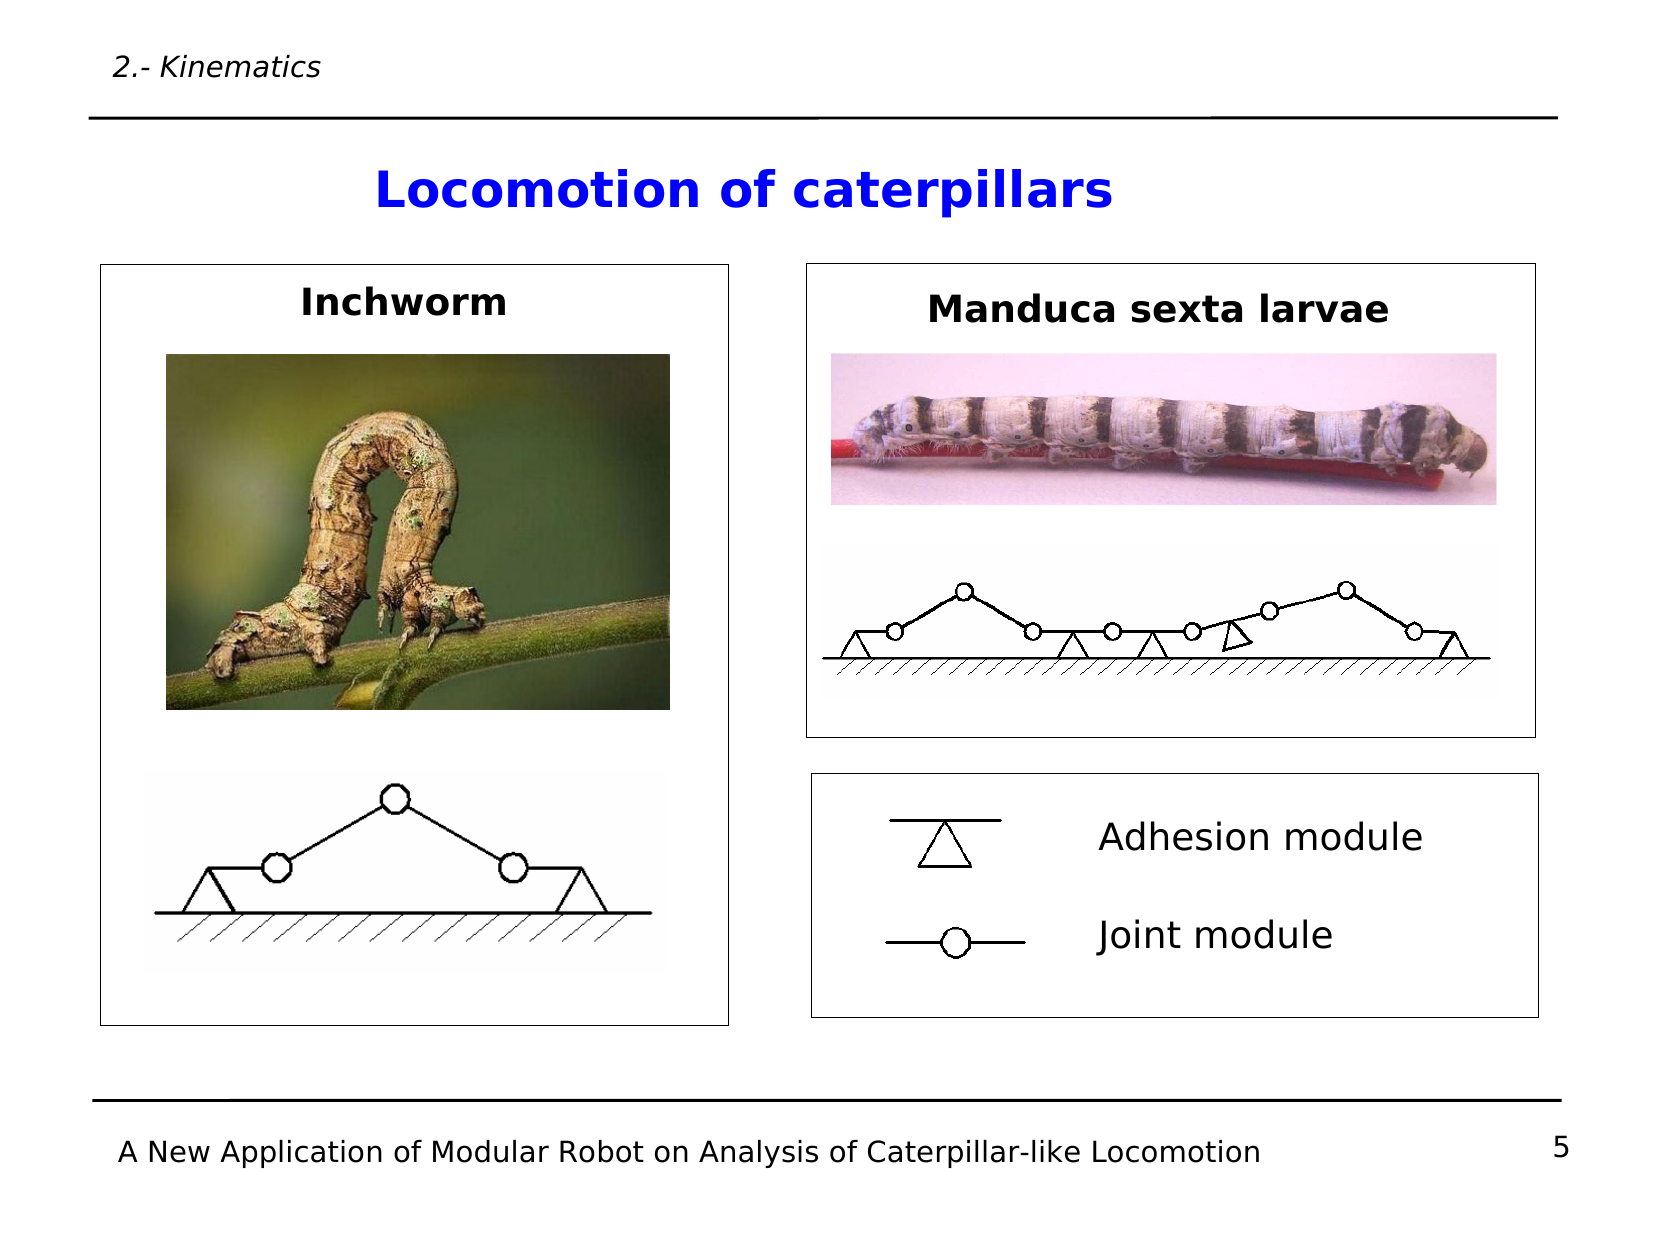

2.- Kinematics
Locomotion of caterpillars
Inchworm
Manduca sexta larvae
Adhesion module
Joint module
A New Application of Modular Robot on Analysis of Caterpillar-like Locomotion
5